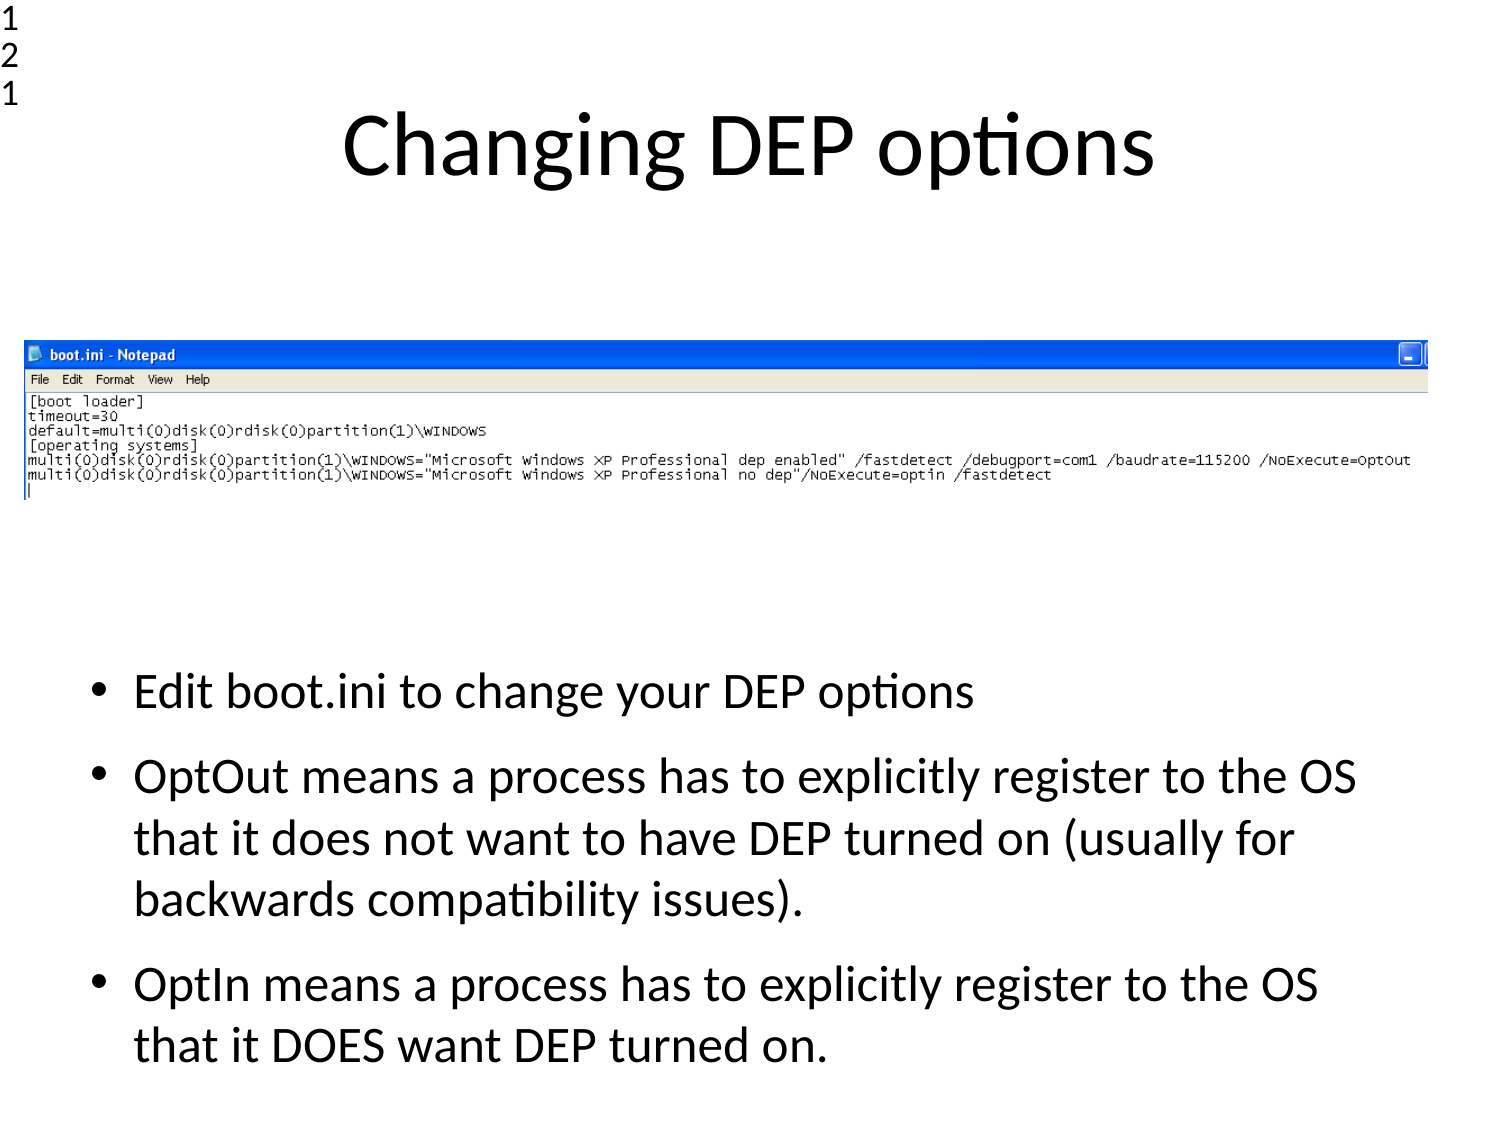

# Changing DEP options
Edit boot.ini to change your DEP options
OptOut means a process has to explicitly register to the OS that it does not want to have DEP turned on (usually for backwards compatibility issues).
OptIn means a process has to explicitly register to the OS that it DOES want DEP turned on.